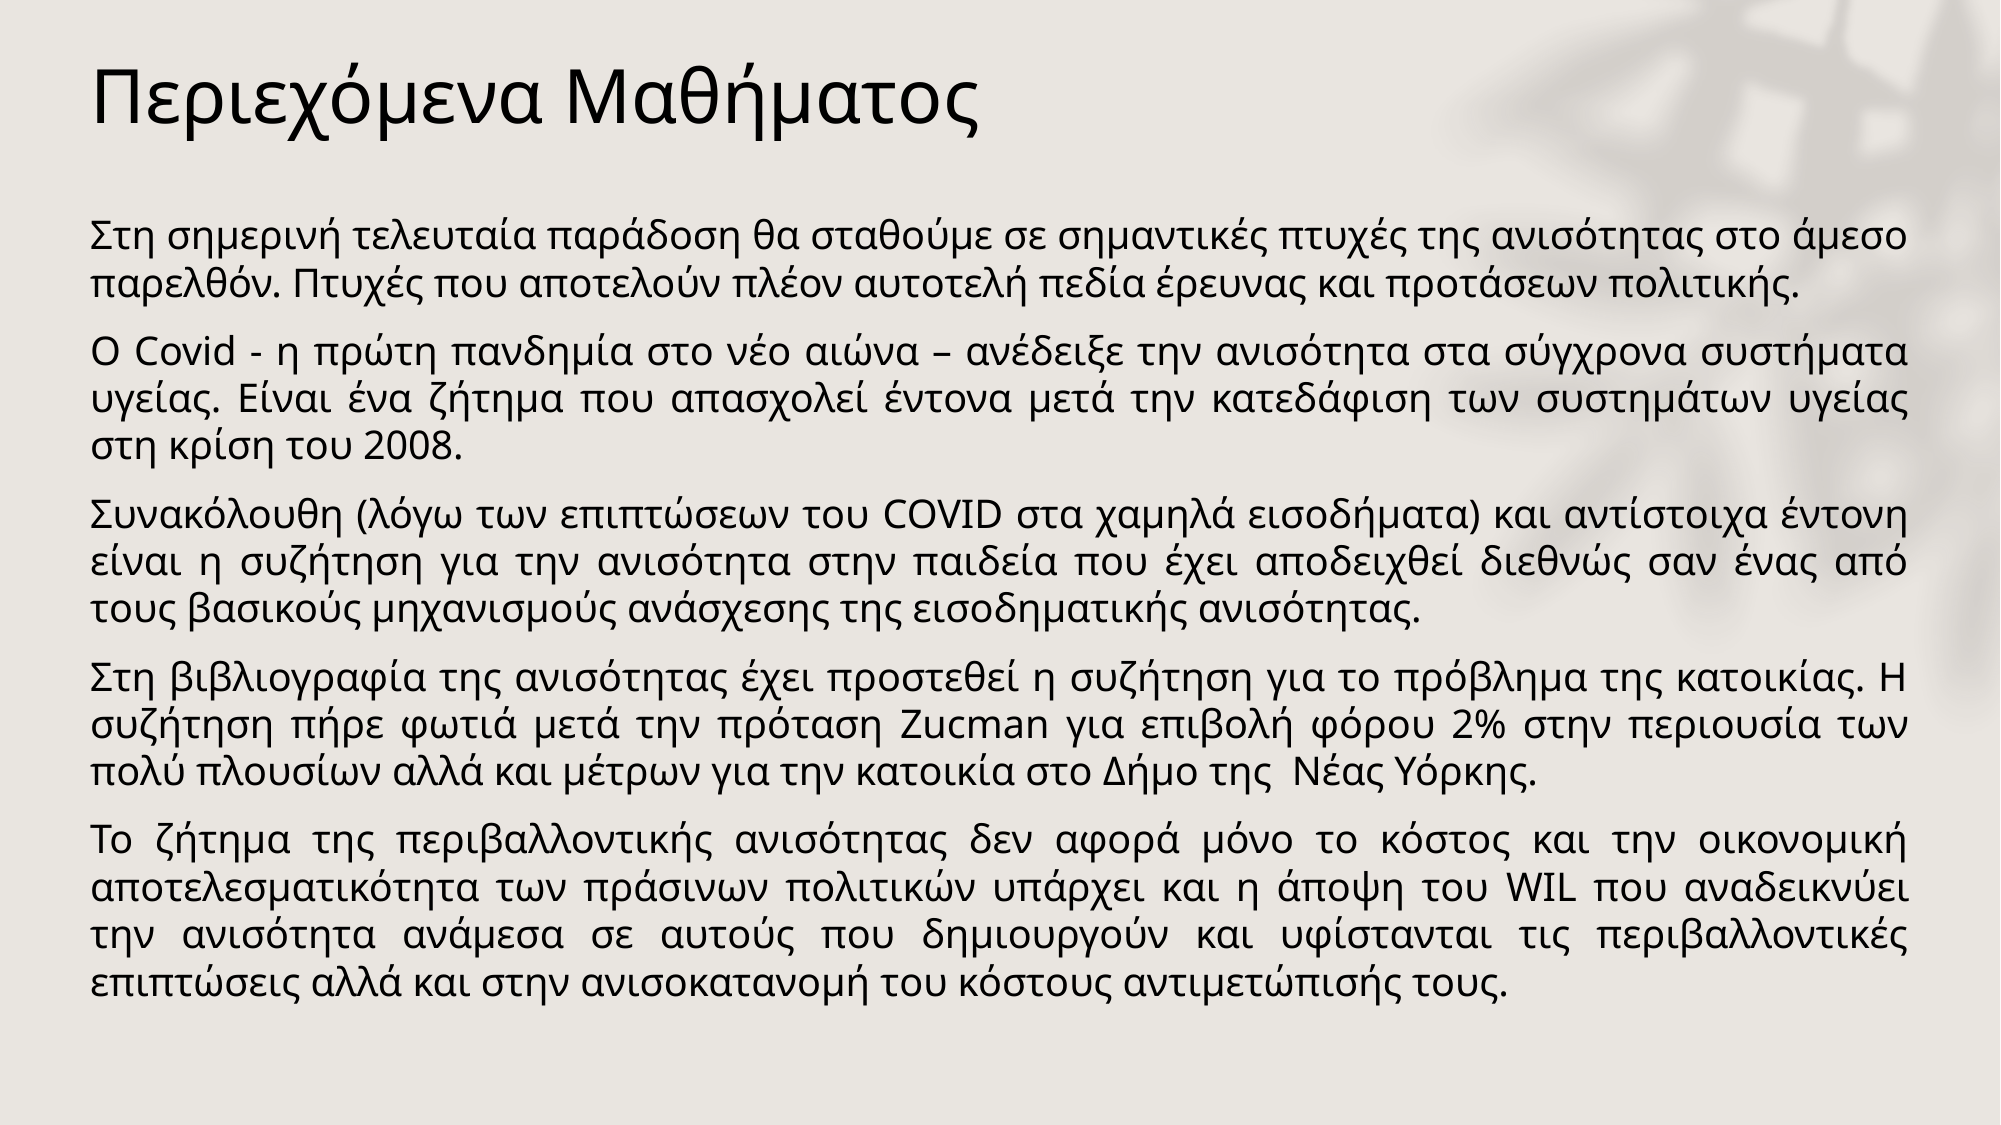

# Περιεχόμενα Μαθήματος
Στη σημερινή τελευταία παράδοση θα σταθούμε σε σημαντικές πτυχές της ανισότητας στο άμεσο παρελθόν. Πτυχές που αποτελούν πλέον αυτοτελή πεδία έρευνας και προτάσεων πολιτικής.
Ο Covid - η πρώτη πανδημία στο νέο αιώνα – ανέδειξε την ανισότητα στα σύγχρονα συστήματα υγείας. Είναι ένα ζήτημα που απασχολεί έντονα μετά την κατεδάφιση των συστημάτων υγείας στη κρίση του 2008.
Συνακόλουθη (λόγω των επιπτώσεων του COVID στα χαμηλά εισοδήματα) και αντίστοιχα έντονη είναι η συζήτηση για την ανισότητα στην παιδεία που έχει αποδειχθεί διεθνώς σαν ένας από τους βασικούς μηχανισμούς ανάσχεσης της εισοδηματικής ανισότητας.
Στη βιβλιογραφία της ανισότητας έχει προστεθεί η συζήτηση για το πρόβλημα της κατοικίας. Η συζήτηση πήρε φωτιά μετά την πρόταση Zucman για επιβολή φόρου 2% στην περιουσία των πολύ πλουσίων αλλά και μέτρων για την κατοικία στο Δήμο της Νέας Υόρκης.
Το ζήτημα της περιβαλλοντικής ανισότητας δεν αφορά μόνο το κόστος και την οικονομική αποτελεσματικότητα των πράσινων πολιτικών υπάρχει και η άποψη του WIL που αναδεικνύει την ανισότητα ανάμεσα σε αυτούς που δημιουργούν και υφίστανται τις περιβαλλοντικές επιπτώσεις αλλά και στην ανισοκατανομή του κόστους αντιμετώπισής τους.